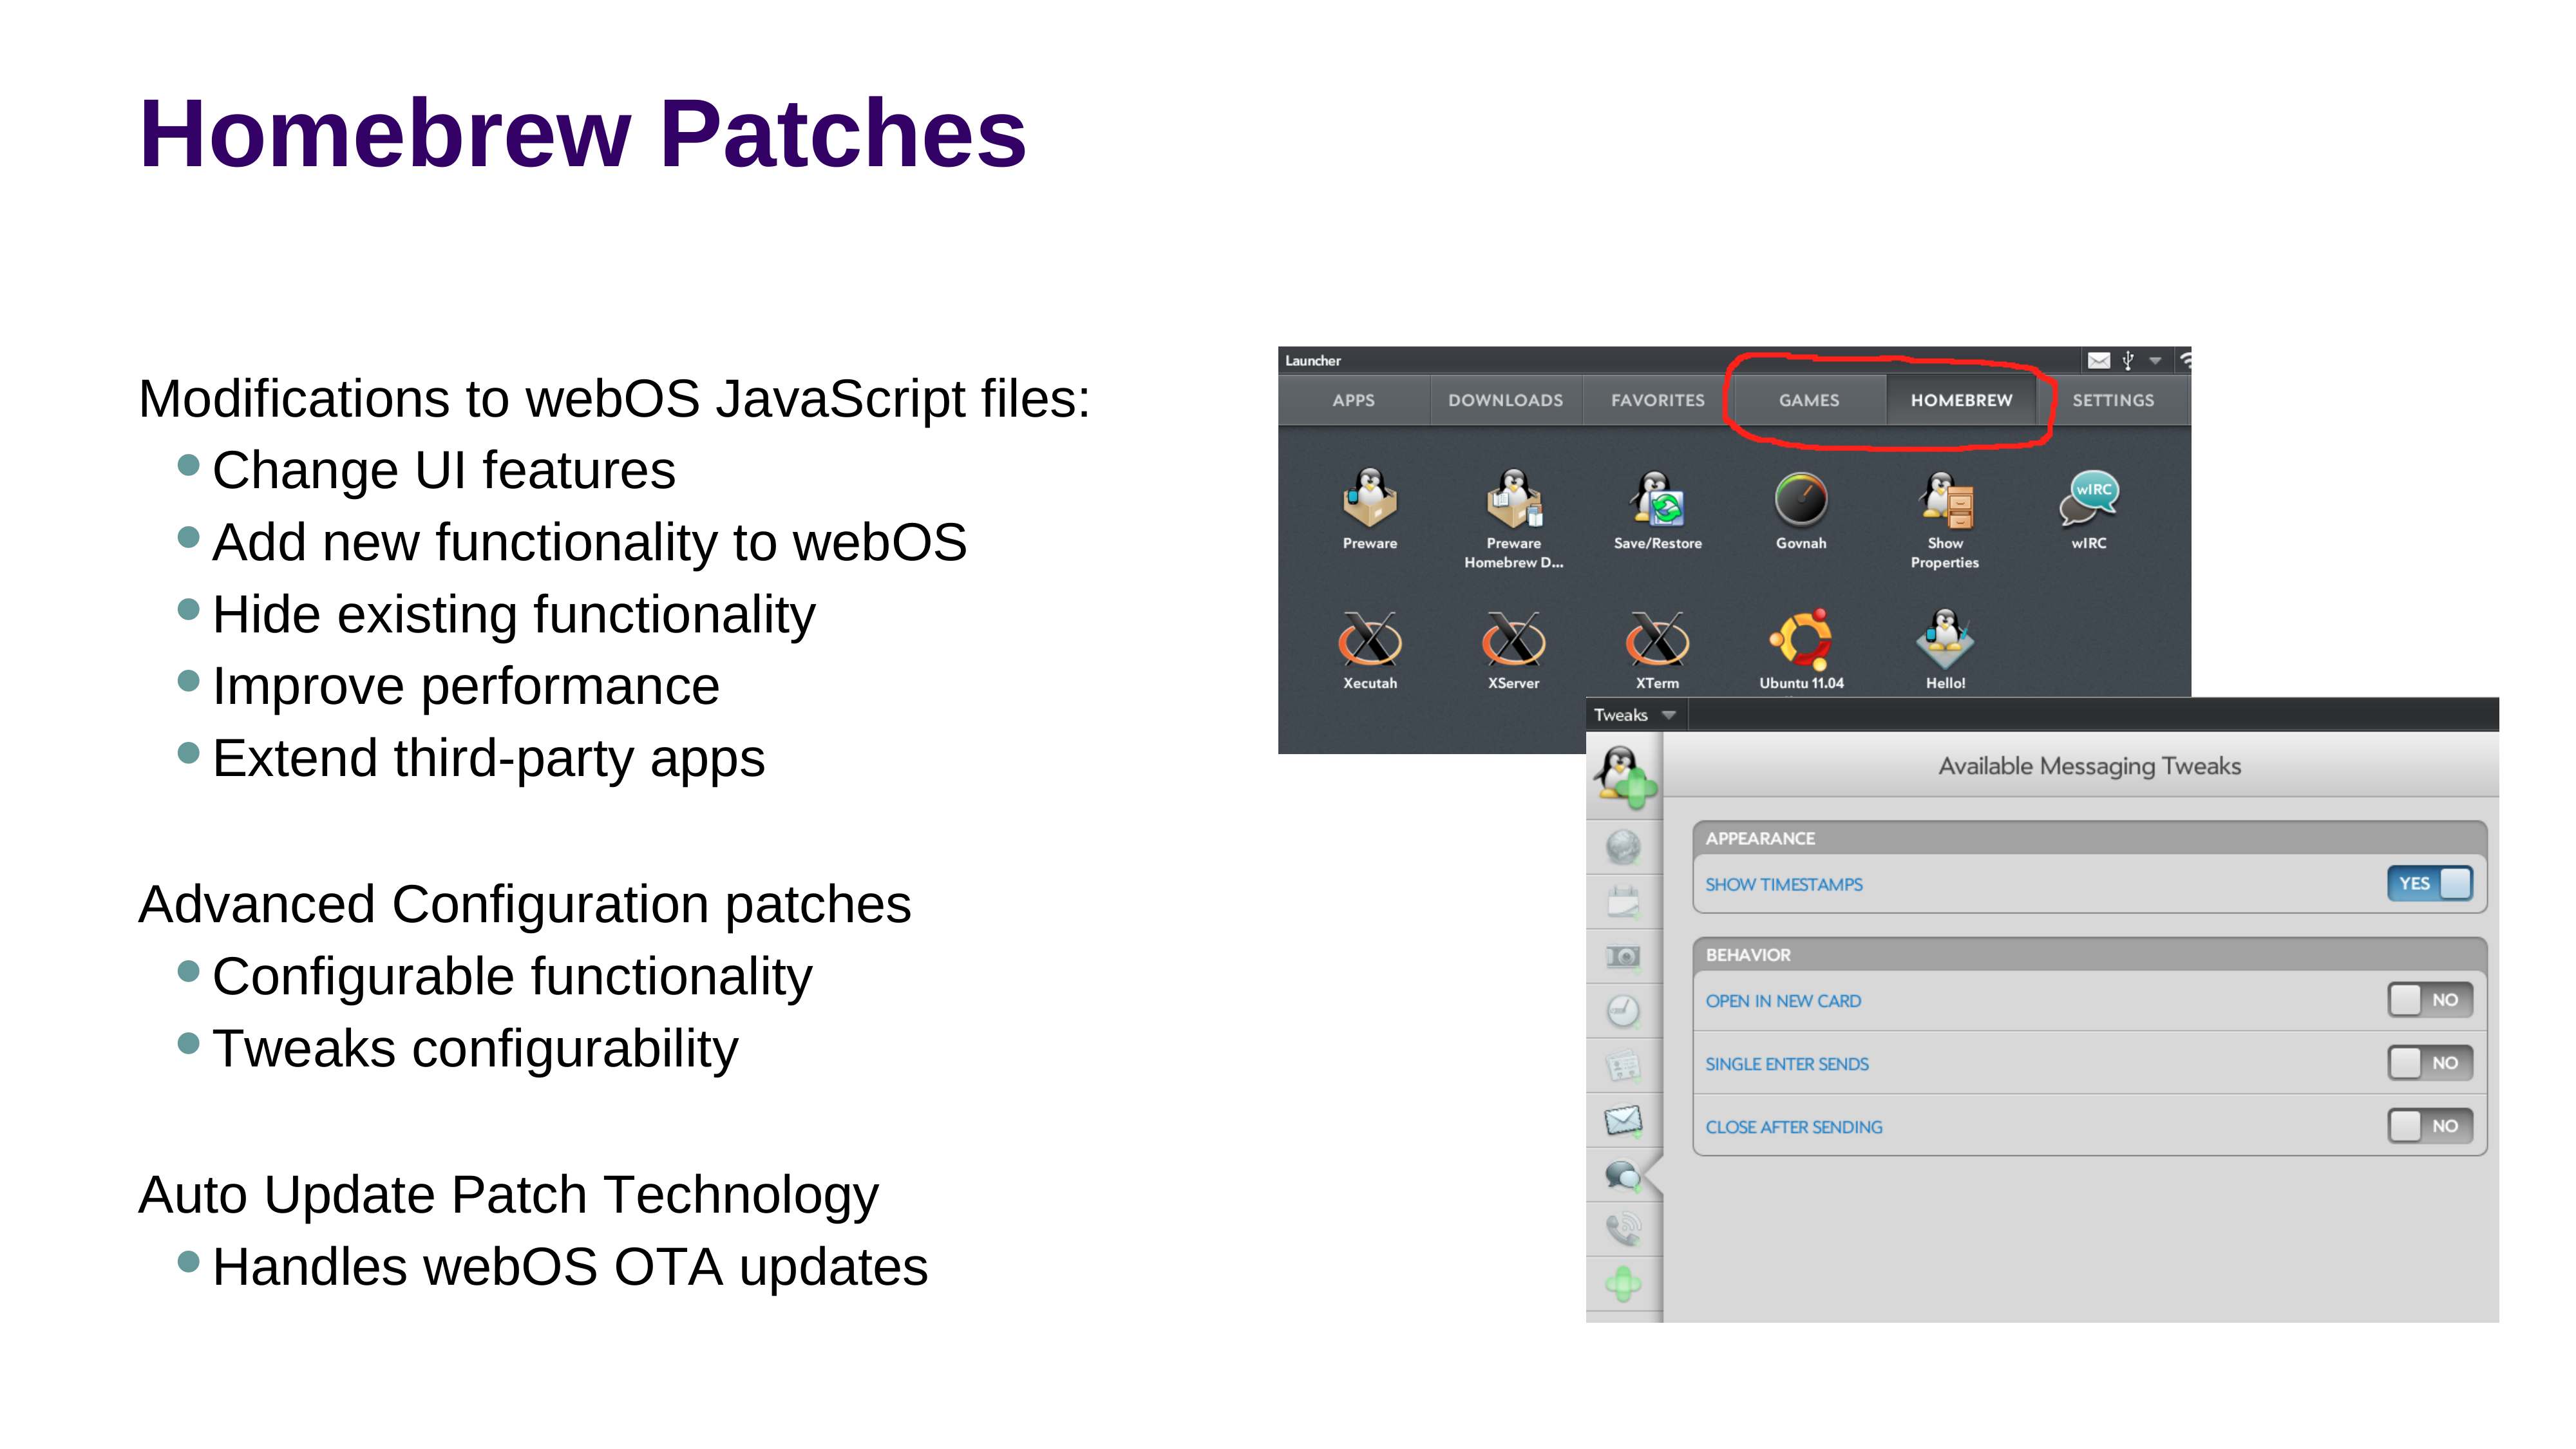

# Homebrew Patches
Modifications to webOS JavaScript files:
Change UI features
Add new functionality to webOS
Hide existing functionality
Improve performance
Extend third-party apps
Advanced Configuration patches
Configurable functionality
Tweaks configurability
Auto Update Patch Technology
Handles webOS OTA updates